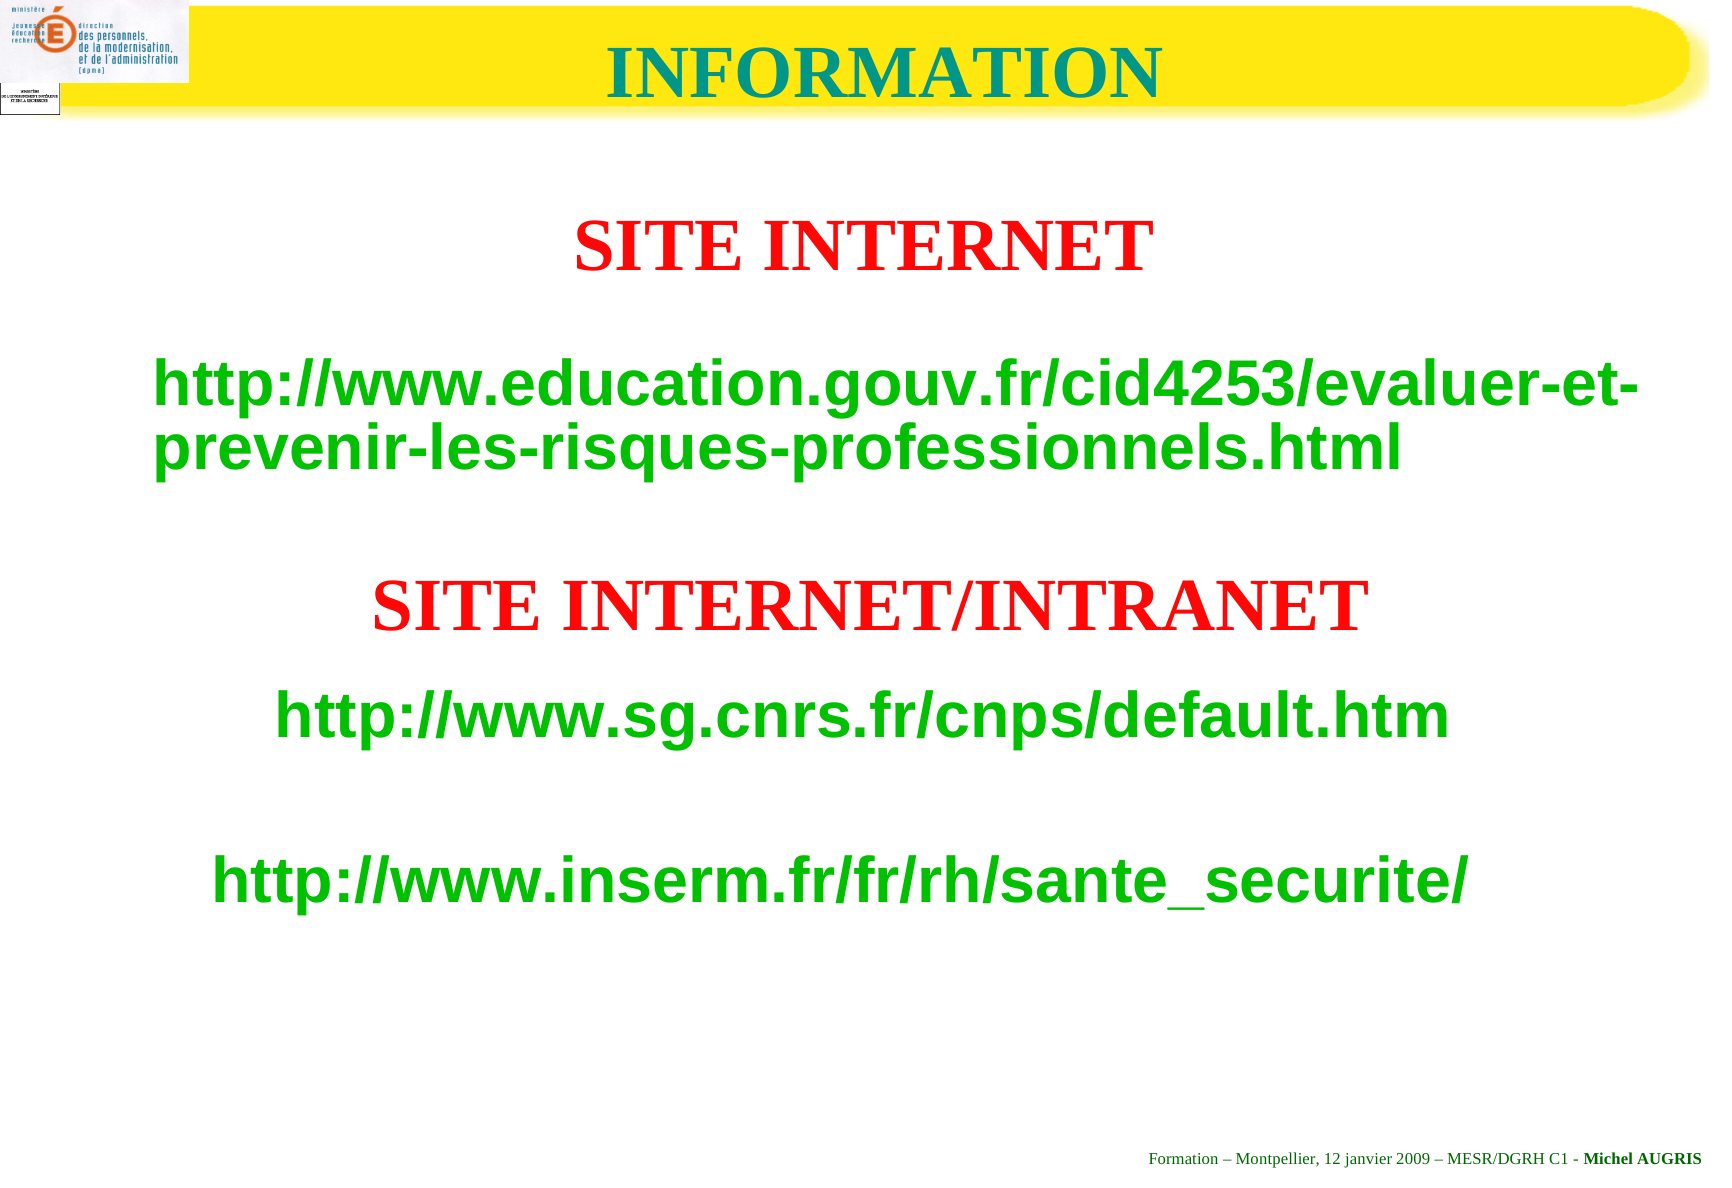

INFORMATION
SITE INTERNET
http://www.education.gouv.fr/cid4253/evaluer-et-prevenir-les-risques-professionnels.html
SITE INTERNET/INTRANET
http://www.sg.cnrs.fr/cnps/default.htm
http://www.inserm.fr/fr/rh/sante_securite/